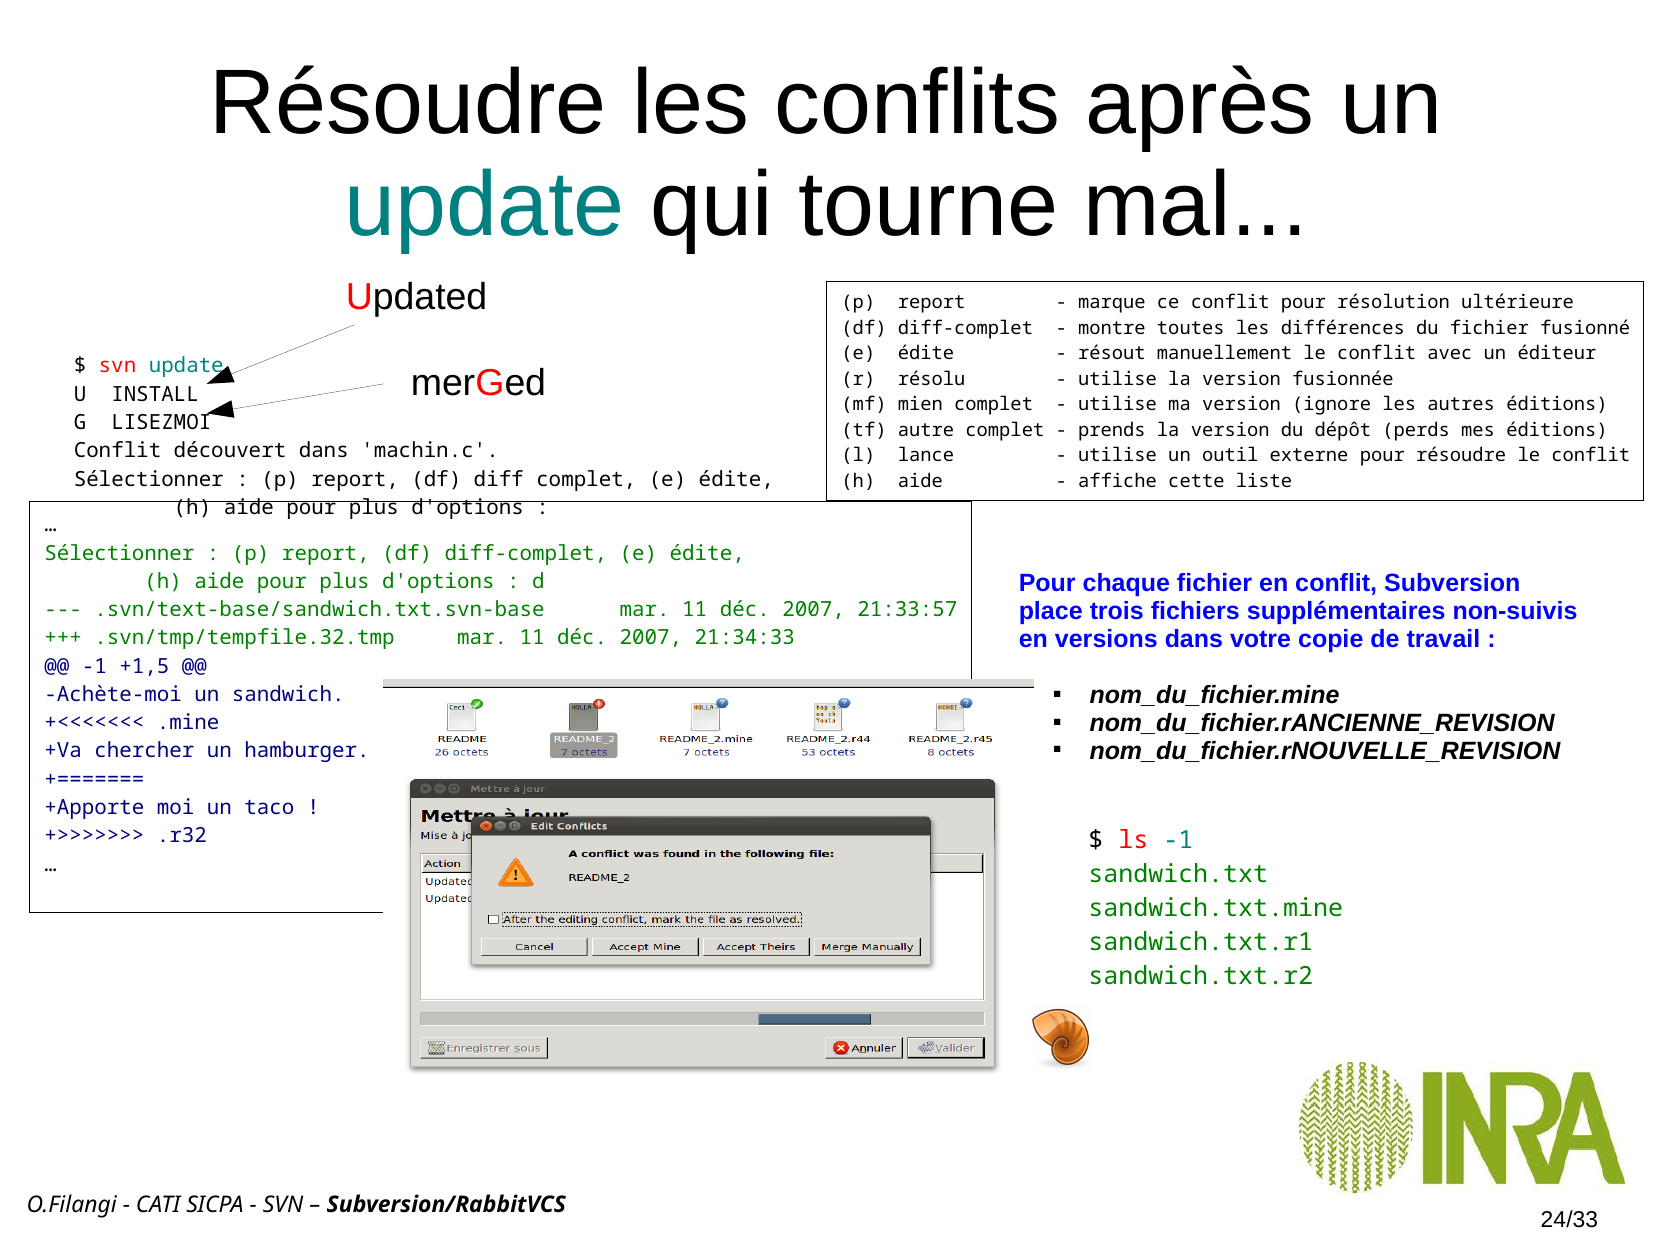

# Résoudre les conflits après un update qui tourne mal...
Updated
(p) report - marque ce conflit pour résolution ultérieure
(df) diff-complet - montre toutes les différences du fichier fusionné
(e) édite - résout manuellement le conflit avec un éditeur
(r) résolu - utilise la version fusionnée
(mf) mien complet - utilise ma version (ignore les autres éditions)
(tf) autre complet - prends la version du dépôt (perds mes éditions)
(l) lance - utilise un outil externe pour résoudre le conflit
(h) aide - affiche cette liste
$ svn update
U INSTALL
G LISEZMOI
Conflit découvert dans 'machin.c'.
Sélectionner : (p) report, (df) diff complet, (e) édite,
 (h) aide pour plus d'options :
merGed
…
Sélectionner : (p) report, (df) diff-complet, (e) édite,
 (h) aide pour plus d'options : d
--- .svn/text-base/sandwich.txt.svn-base mar. 11 déc. 2007, 21:33:57
+++ .svn/tmp/tempfile.32.tmp mar. 11 déc. 2007, 21:34:33
@@ -1 +1,5 @@
-Achète-moi un sandwich.
+<<<<<<< .mine
+Va chercher un hamburger.
+=======
+Apporte moi un taco !
+>>>>>>> .r32
…
Pour chaque fichier en conflit, Subversion place trois fichiers supplémentaires non-suivis en versions dans votre copie de travail :
nom_du_fichier.mine
nom_du_fichier.rANCIENNE_REVISION
nom_du_fichier.rNOUVELLE_REVISION
$ ls -1
sandwich.txt
sandwich.txt.mine
sandwich.txt.r1
sandwich.txt.r2
 O.Filangi - CATI SICPA - SVN – Subversion/RabbitVCS